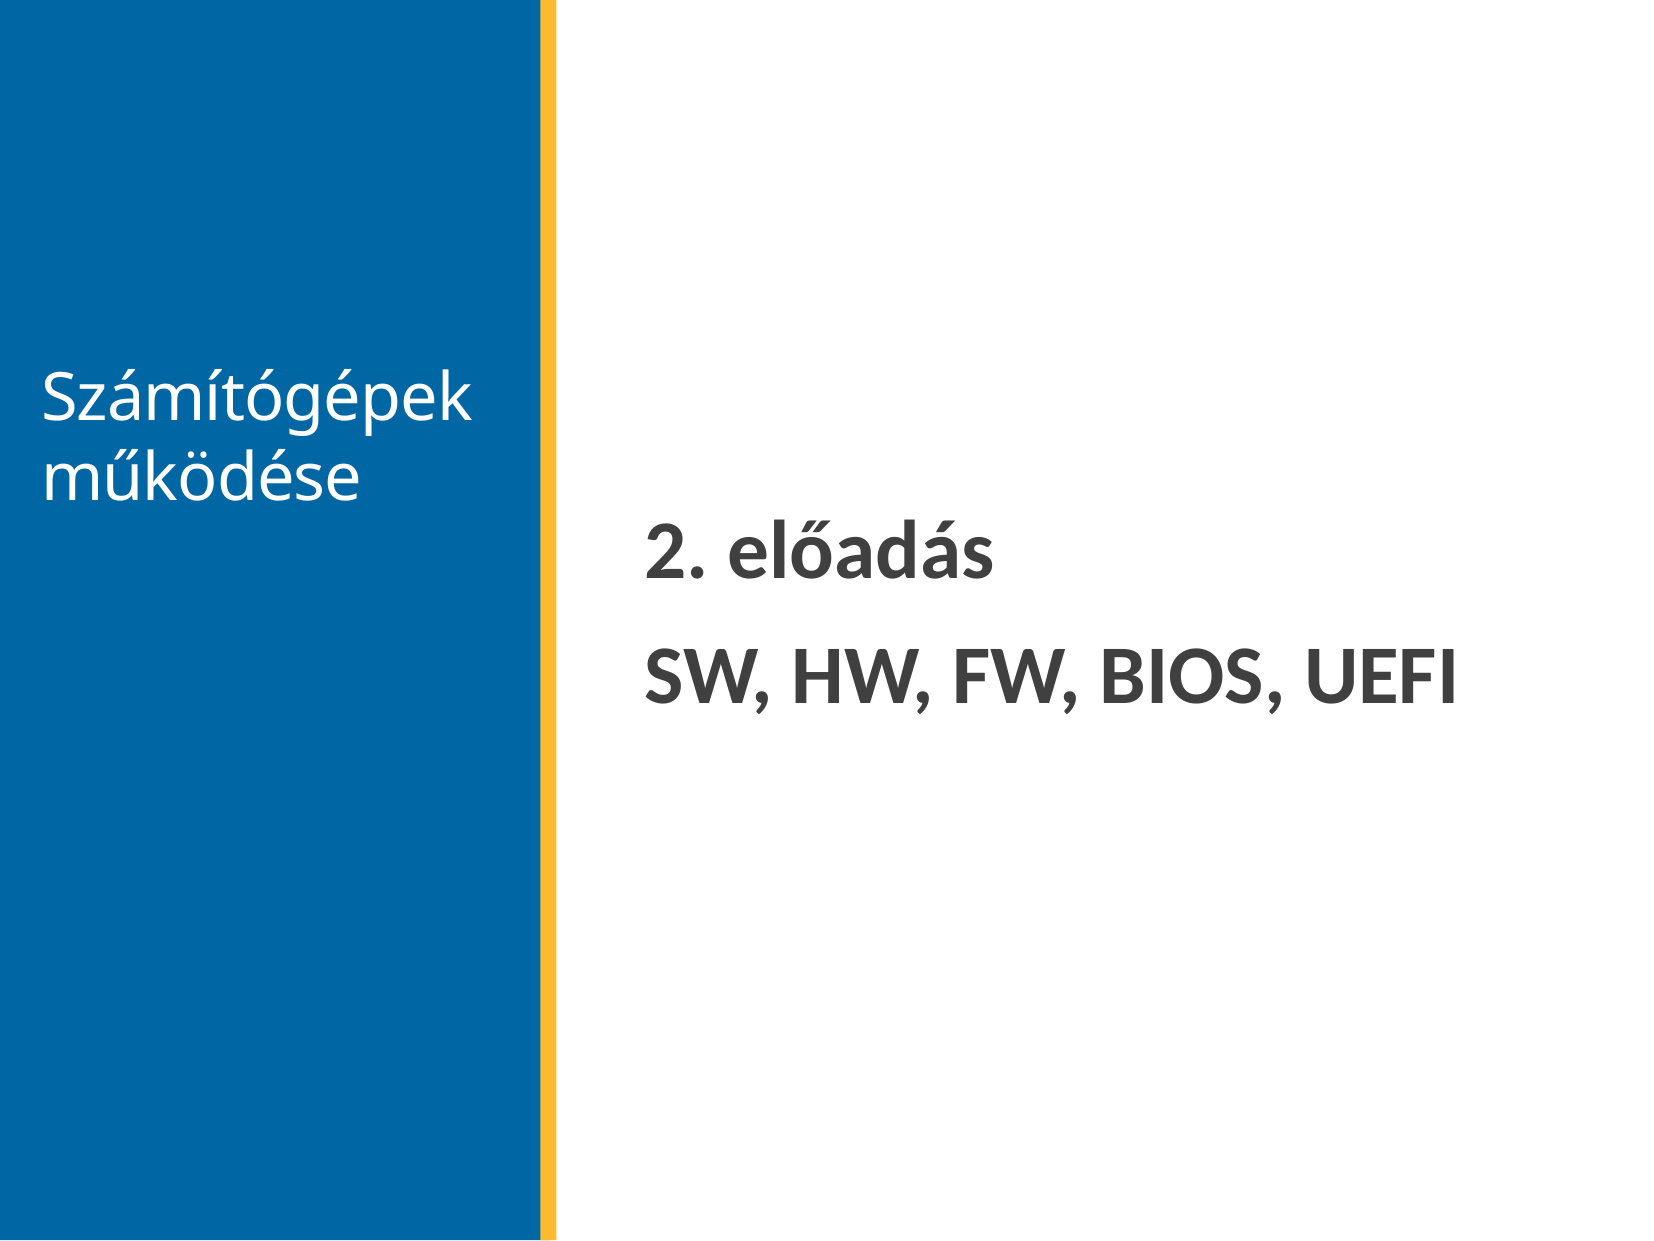

# Számítógépek működése
2. előadás
SW, HW, FW, BIOS, UEFI